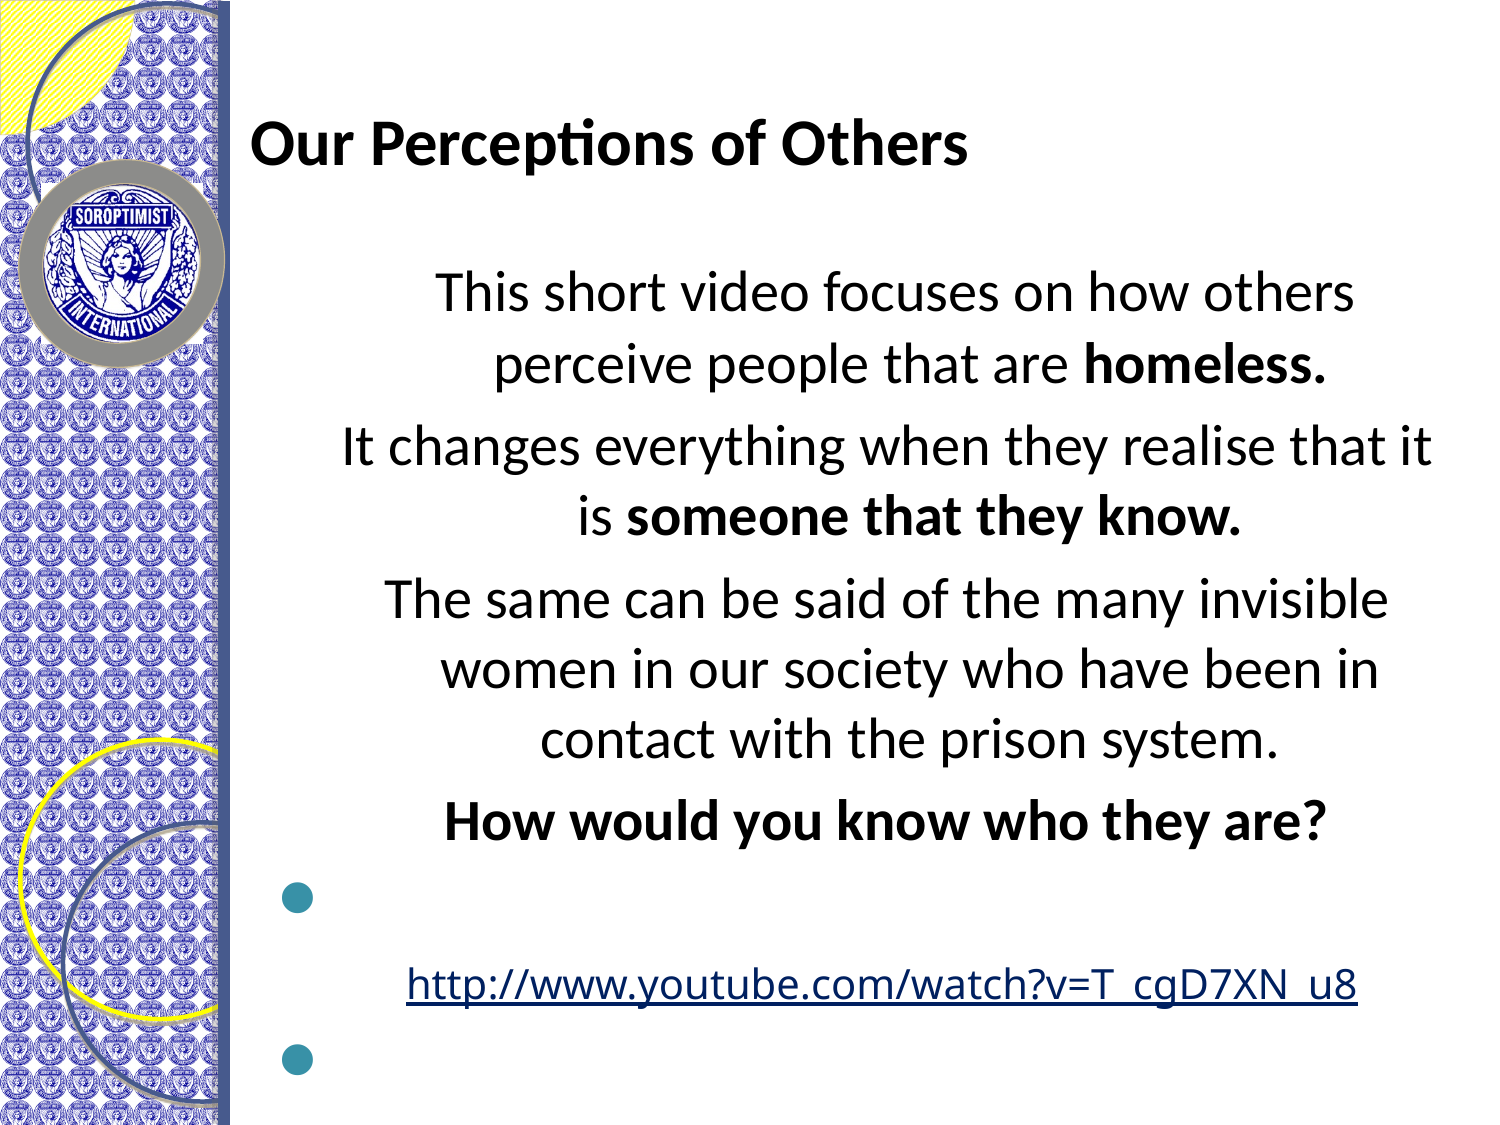

# Our Perceptions of Others
 This short video focuses on how others perceive people that are homeless.
It changes everything when they realise that it is someone that they know.
The same can be said of the many invisible women in our society who have been in contact with the prison system.
How would you know who they are?
http://www.youtube.com/watch?v=T_cgD7XN_u8